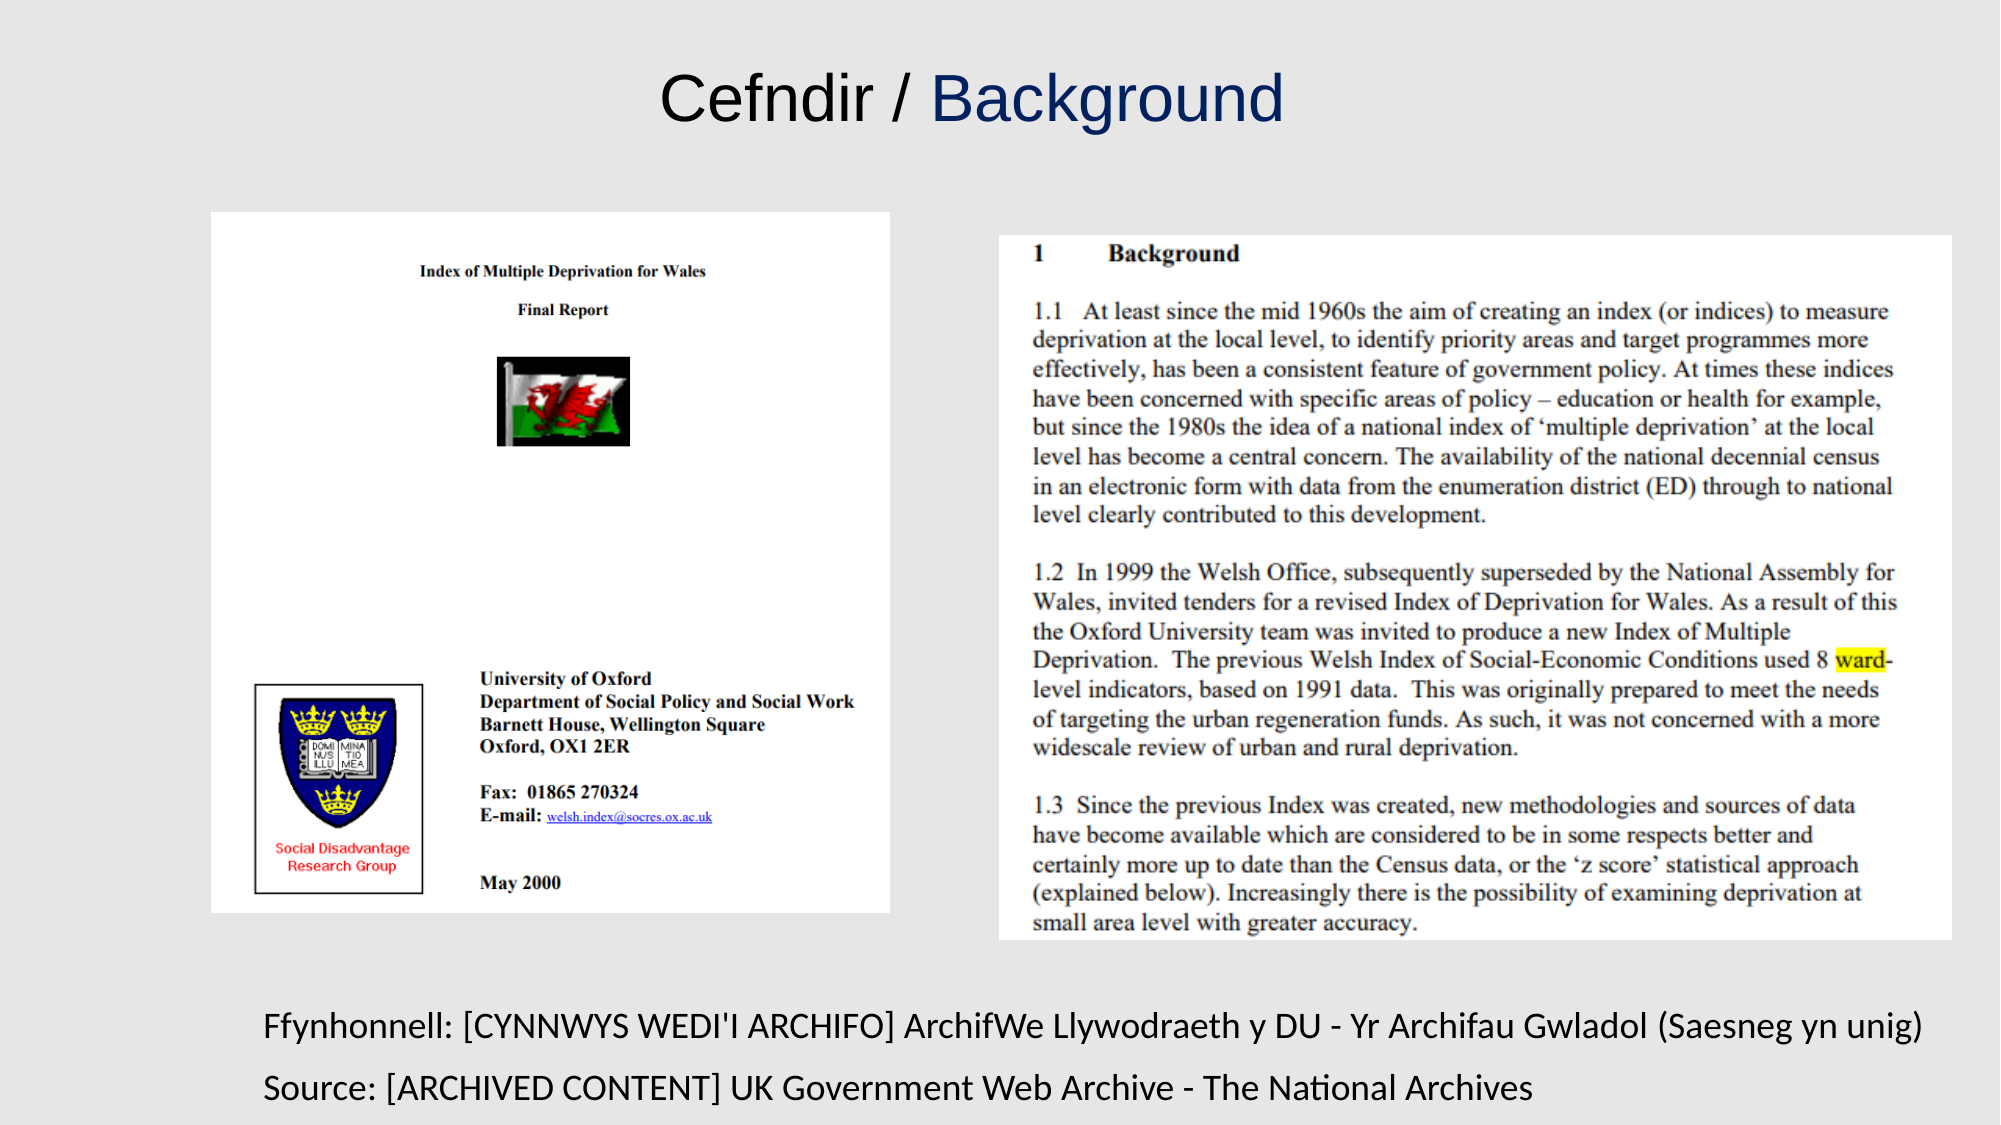

Cefndir / Background
Ffynhonnell: [CYNNWYS WEDI'I ARCHIFO] ArchifWe Llywodraeth y DU - Yr Archifau Gwladol (Saesneg yn unig)
Source: [ARCHIVED CONTENT] UK Government Web Archive - The National Archives